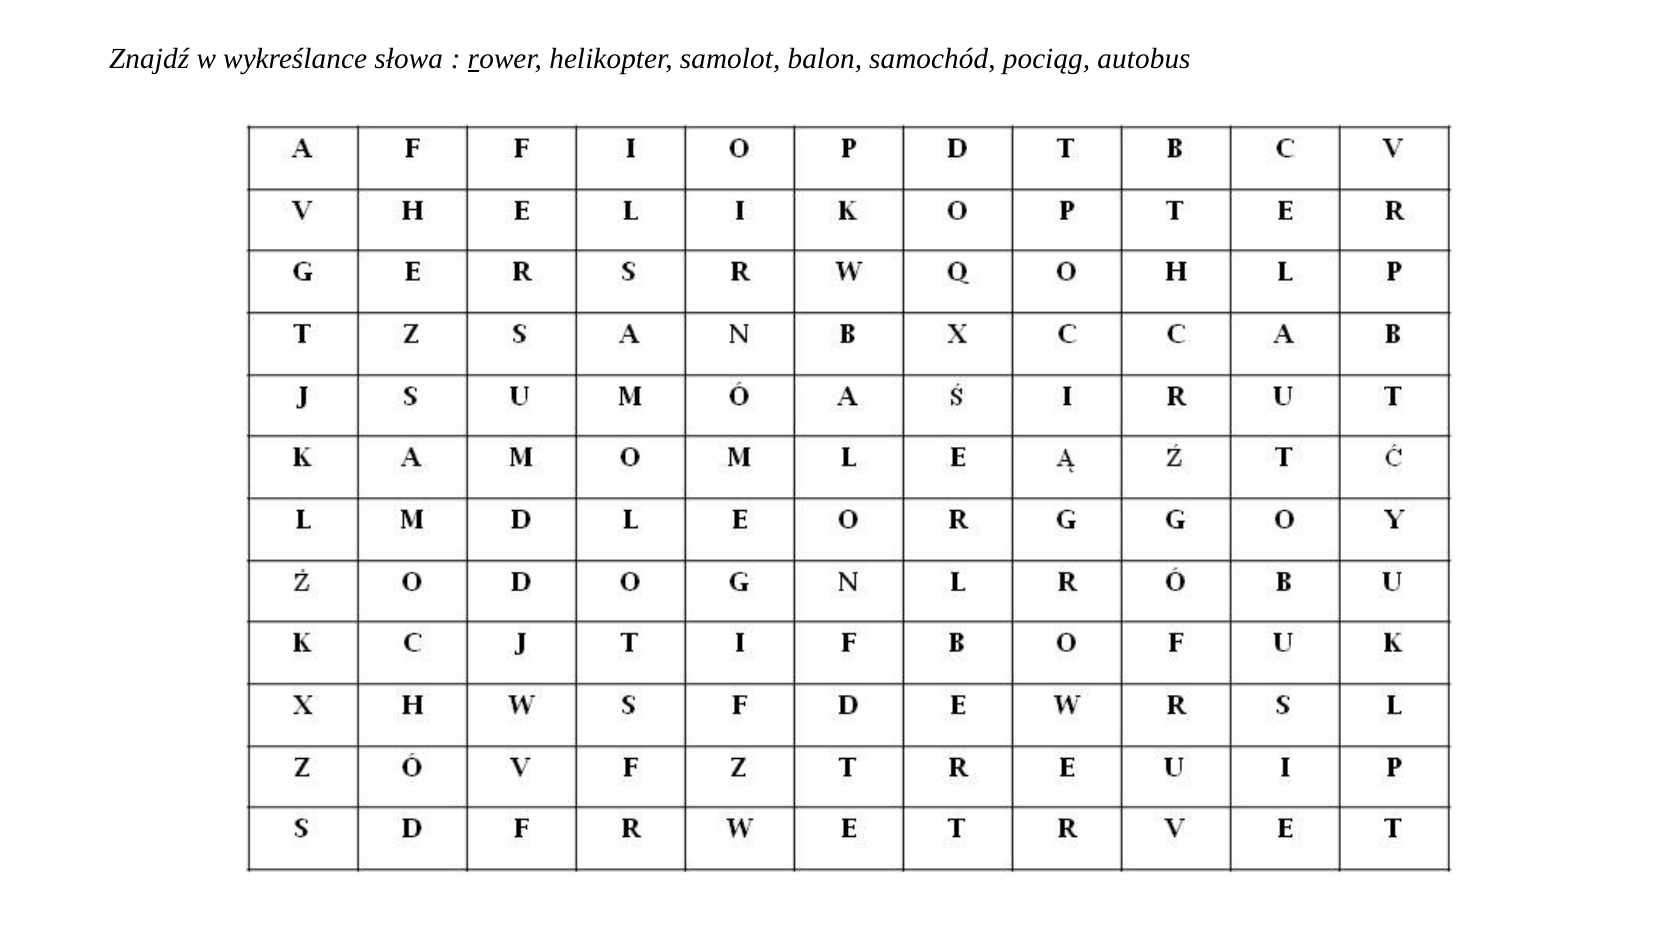

Znajdź w wykreślance słowa : rower, helikopter, samolot, balon, samochód, pociąg, autobus